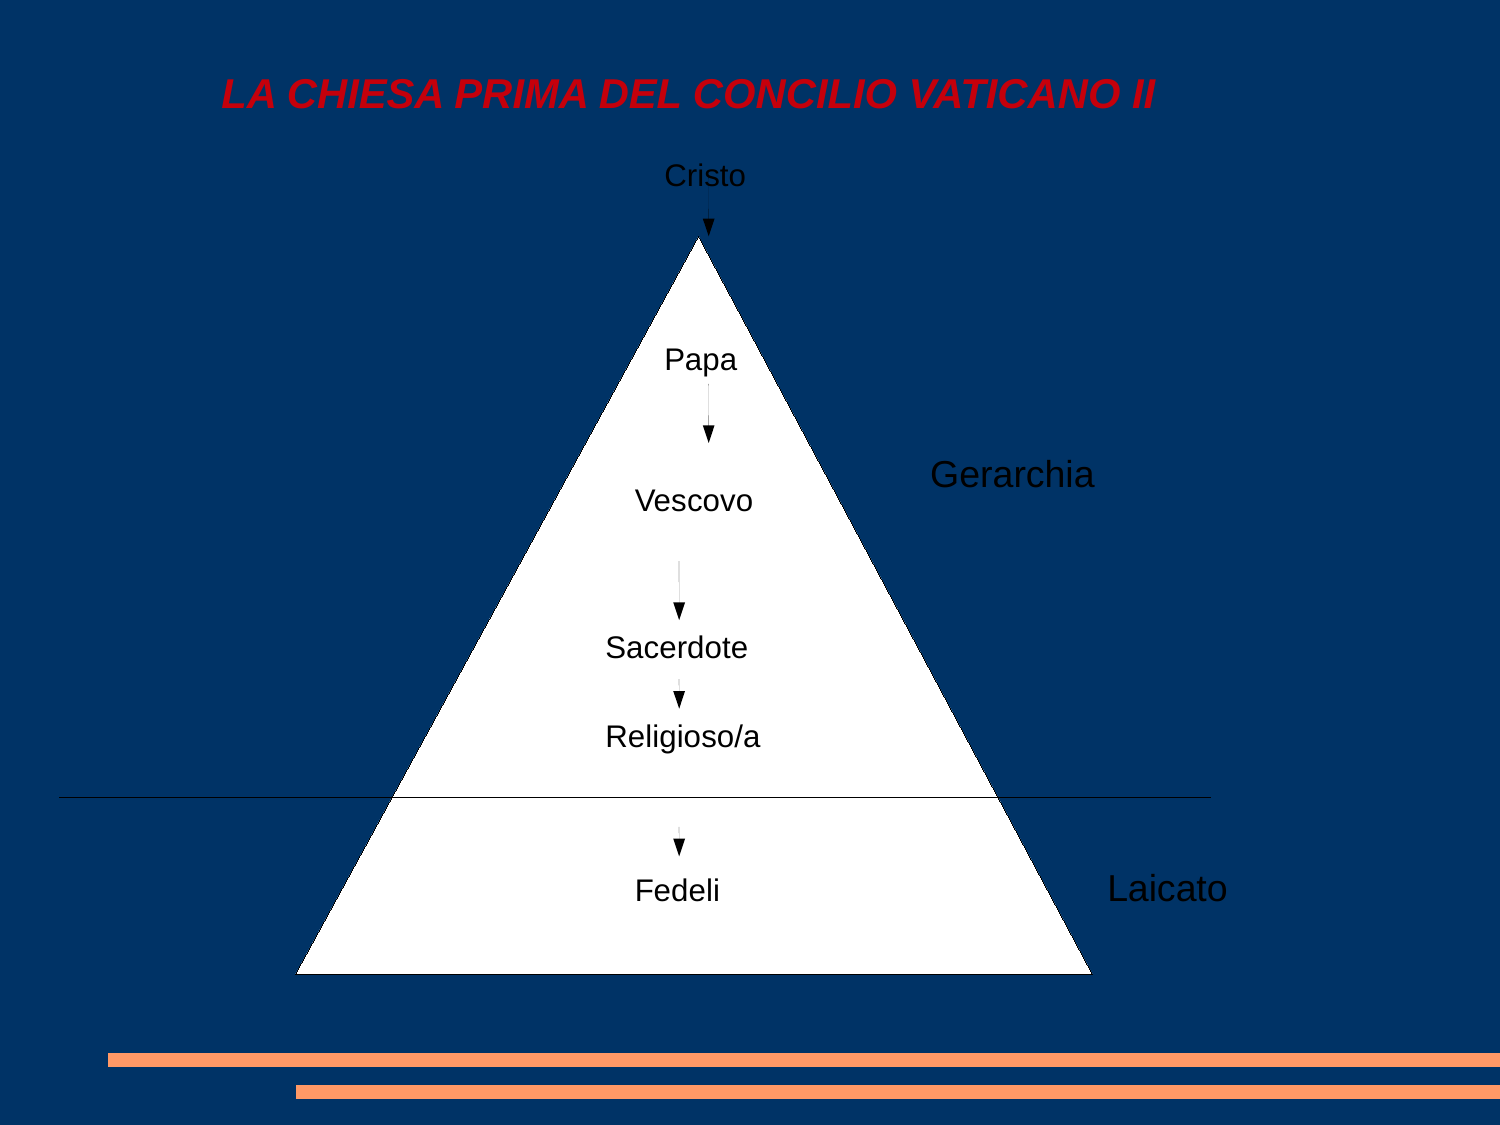

LA CHIESA PRIMA DEL CONCILIO VATICANO II
Cristo
Papa
Gerarchia
Vescovo
Sacerdote
Religioso/a
Laicato
Fedeli